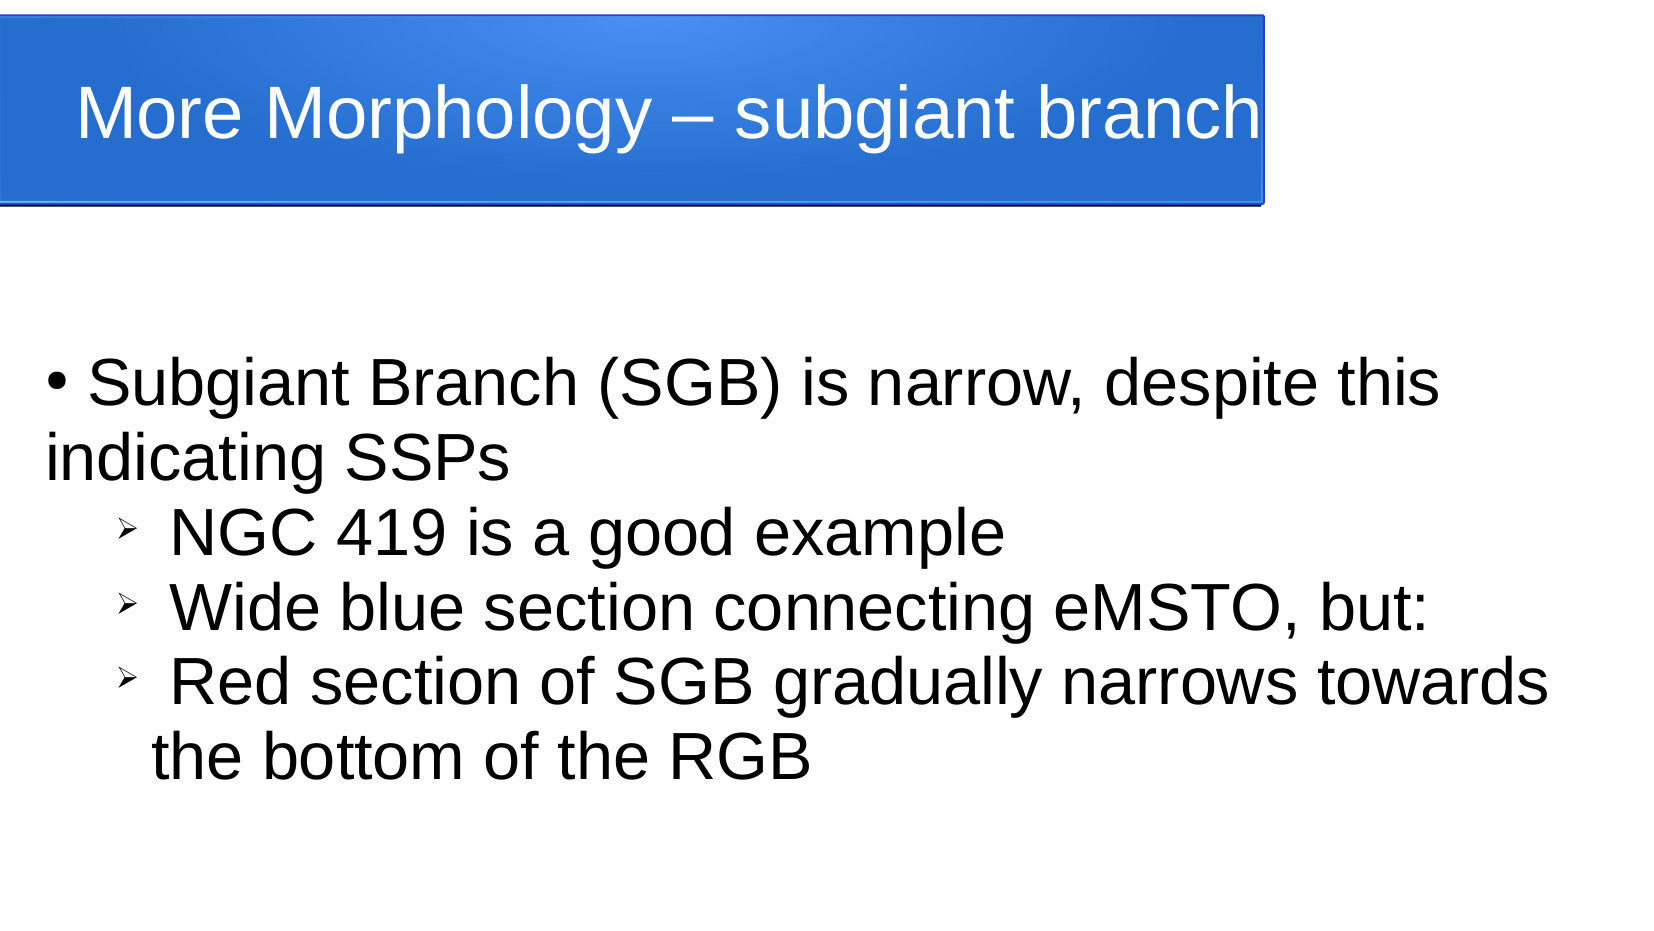

# More Morphology – subgiant branch
 Subgiant Branch (SGB) is narrow, despite this indicating SSPs
 NGC 419 is a good example
 Wide blue section connecting eMSTO, but:
 Red section of SGB gradually narrows towards the bottom of the RGB